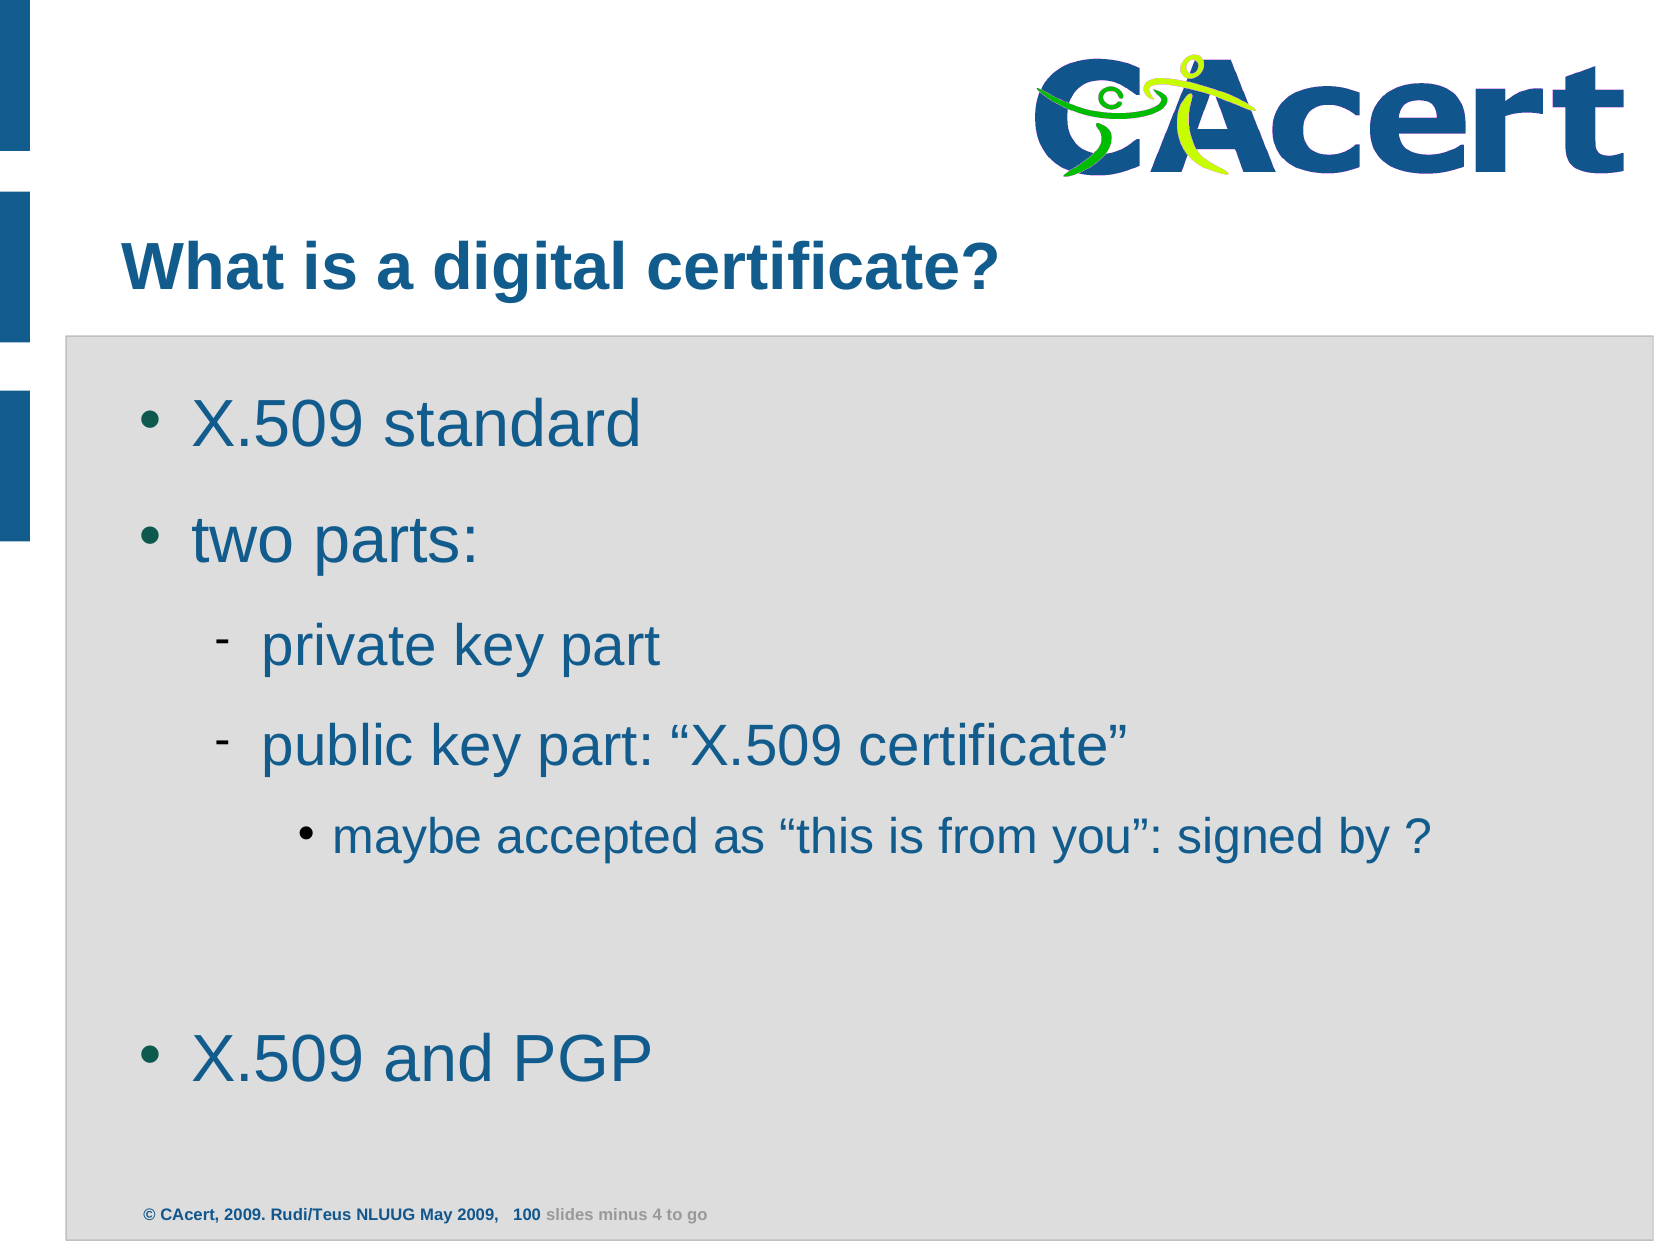

# What is a digital certificate?
X.509 standard
two parts:
private key part
public key part: “X.509 certificate”
maybe accepted as “this is from you”: signed by ?
X.509 and PGP